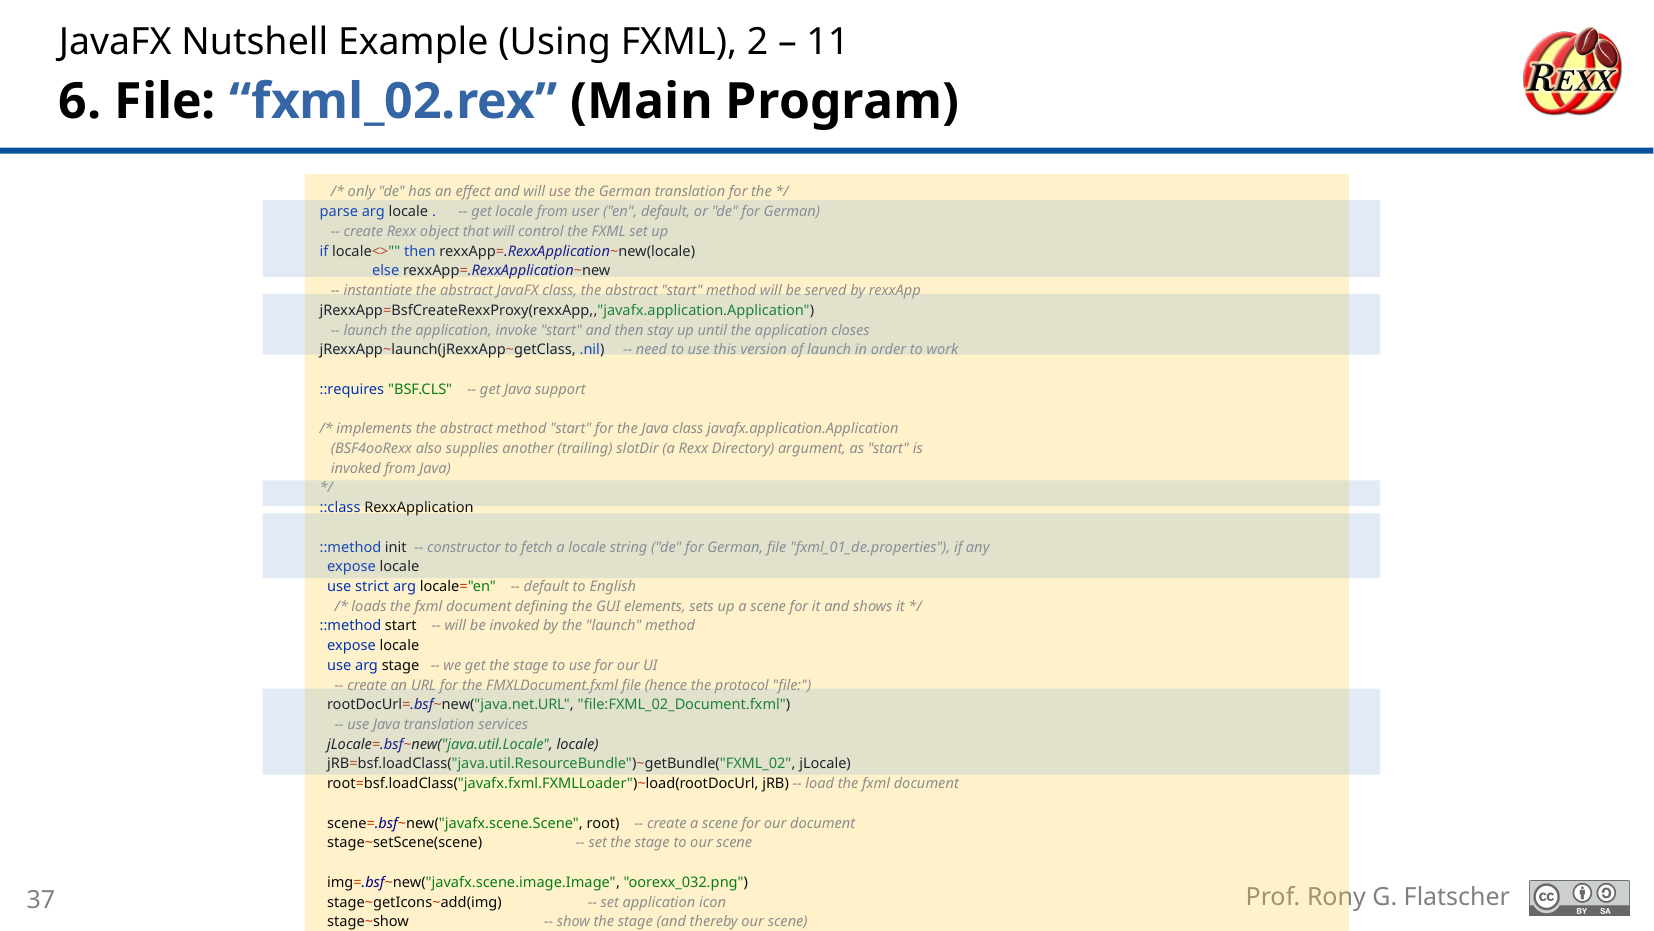

# JavaFX Nutshell Example (Using FXML), 2 – 11 6. File: “fxml_02.rex” (Main Program)
 /* only "de" has an effect and will use the German translation for the */
parse arg locale . -- get locale from user ("en", default, or "de" for German)
 -- create Rexx object that will control the FXML set up
if locale<>"" then rexxApp=.RexxApplication~new(locale)
 else rexxApp=.RexxApplication~new
 -- instantiate the abstract JavaFX class, the abstract "start" method will be served by rexxApp
jRexxApp=BsfCreateRexxProxy(rexxApp,,"javafx.application.Application")
 -- launch the application, invoke "start" and then stay up until the application closes
jRexxApp~launch(jRexxApp~getClass, .nil) -- need to use this version of launch in order to work
::requires "BSF.CLS" -- get Java support
/* implements the abstract method "start" for the Java class javafx.application.Application
 (BSF4ooRexx also supplies another (trailing) slotDir (a Rexx Directory) argument, as "start" is
 invoked from Java)
*/
::class RexxApplication
::method init -- constructor to fetch a locale string ("de" for German, file "fxml_01_de.properties"), if any
 expose locale
 use strict arg locale="en" -- default to English
 /* loads the fxml document defining the GUI elements, sets up a scene for it and shows it */
::method start -- will be invoked by the "launch" method
 expose locale
 use arg stage -- we get the stage to use for our UI
 -- create an URL for the FMXLDocument.fxml file (hence the protocol "file:")
 rootDocUrl=.bsf~new("java.net.URL", "file:FXML_02_Document.fxml")
 -- use Java translation services
 jLocale=.bsf~new("java.util.Locale", locale)
 jRB=bsf.loadClass("java.util.ResourceBundle")~getBundle("FXML_02", jLocale)
 root=bsf.loadClass("javafx.fxml.FXMLLoader")~load(rootDocUrl, jRB) -- load the fxml document
 scene=.bsf~new("javafx.scene.Scene", root) -- create a scene for our document
 stage~setScene(scene) -- set the stage to our scene
 img=.bsf~new("javafx.scene.image.Image", "oorexx_032.png")
 stage~getIcons~add(img) -- set application icon
 stage~show -- show the stage (and thereby our scene)